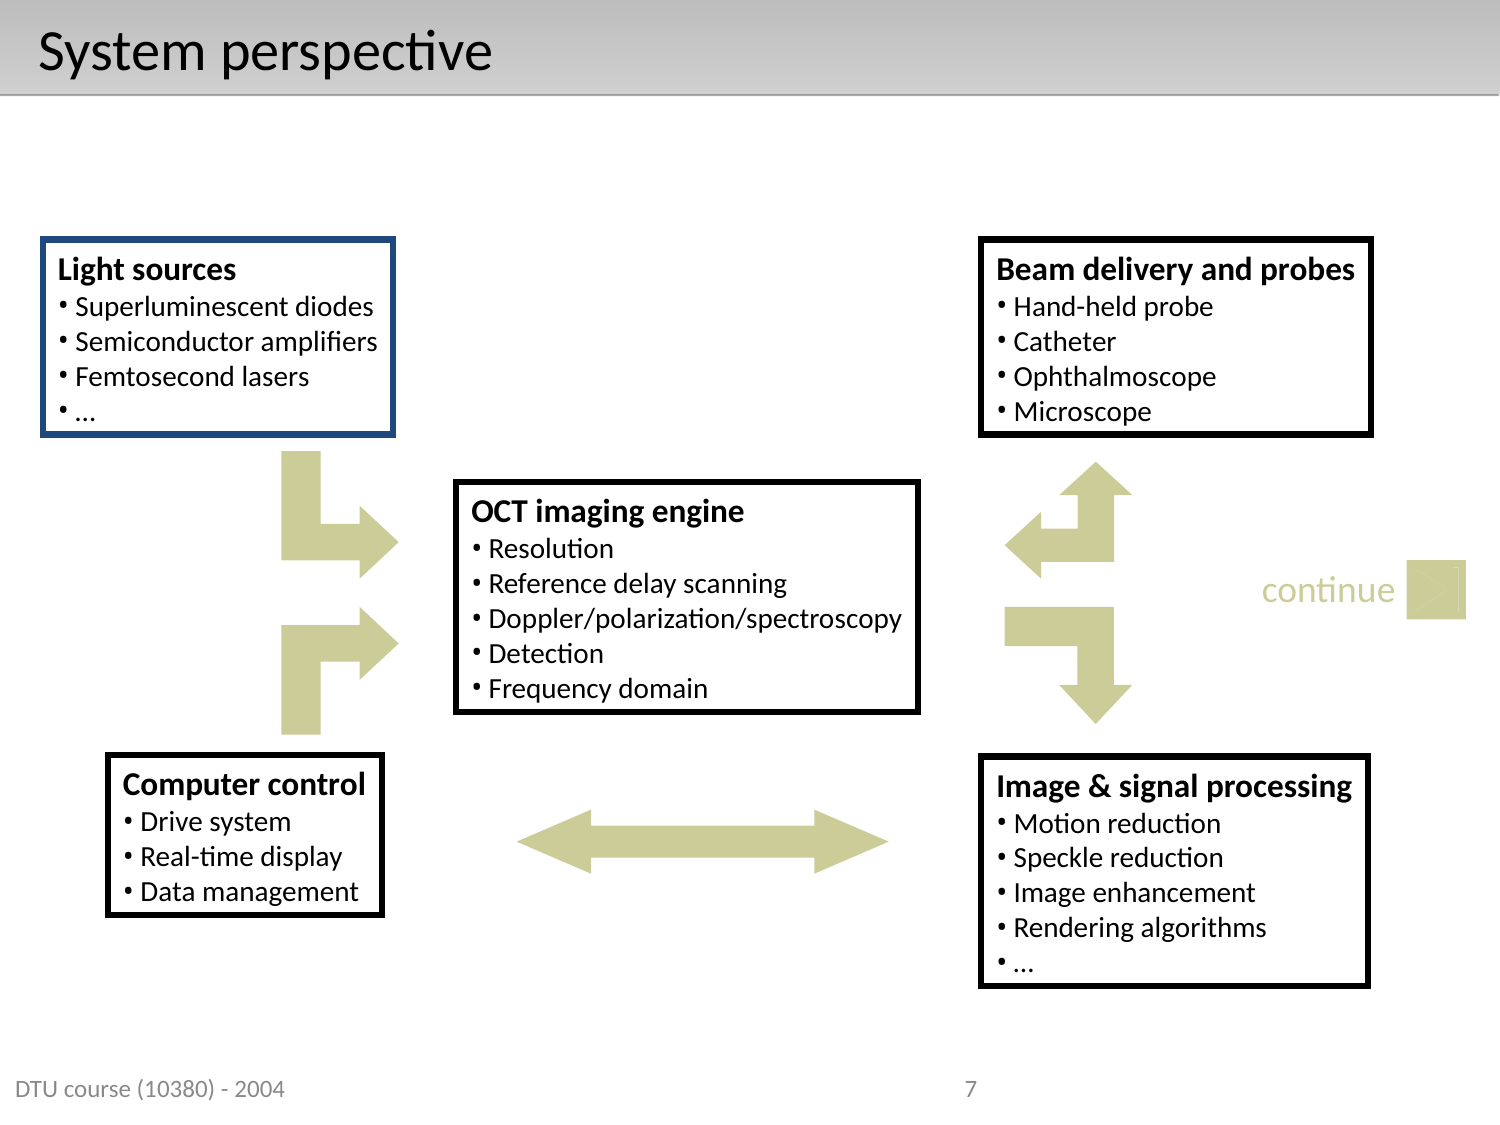

# System perspective
Light sources
 Superluminescent diodes
 Semiconductor amplifiers
 Femtosecond lasers
 …
Beam delivery and probes
 Hand-held probe
 Catheter
 Ophthalmoscope
 Microscope
OCT imaging engine
 Resolution
 Reference delay scanning
 Doppler/polarization/spectroscopy
 Detection
 Frequency domain
continue
Computer control
 Drive system
 Real-time display
 Data management
Image & signal processing
 Motion reduction
 Speckle reduction
 Image enhancement
 Rendering algorithms
 …
DTU course (10380) - 2004